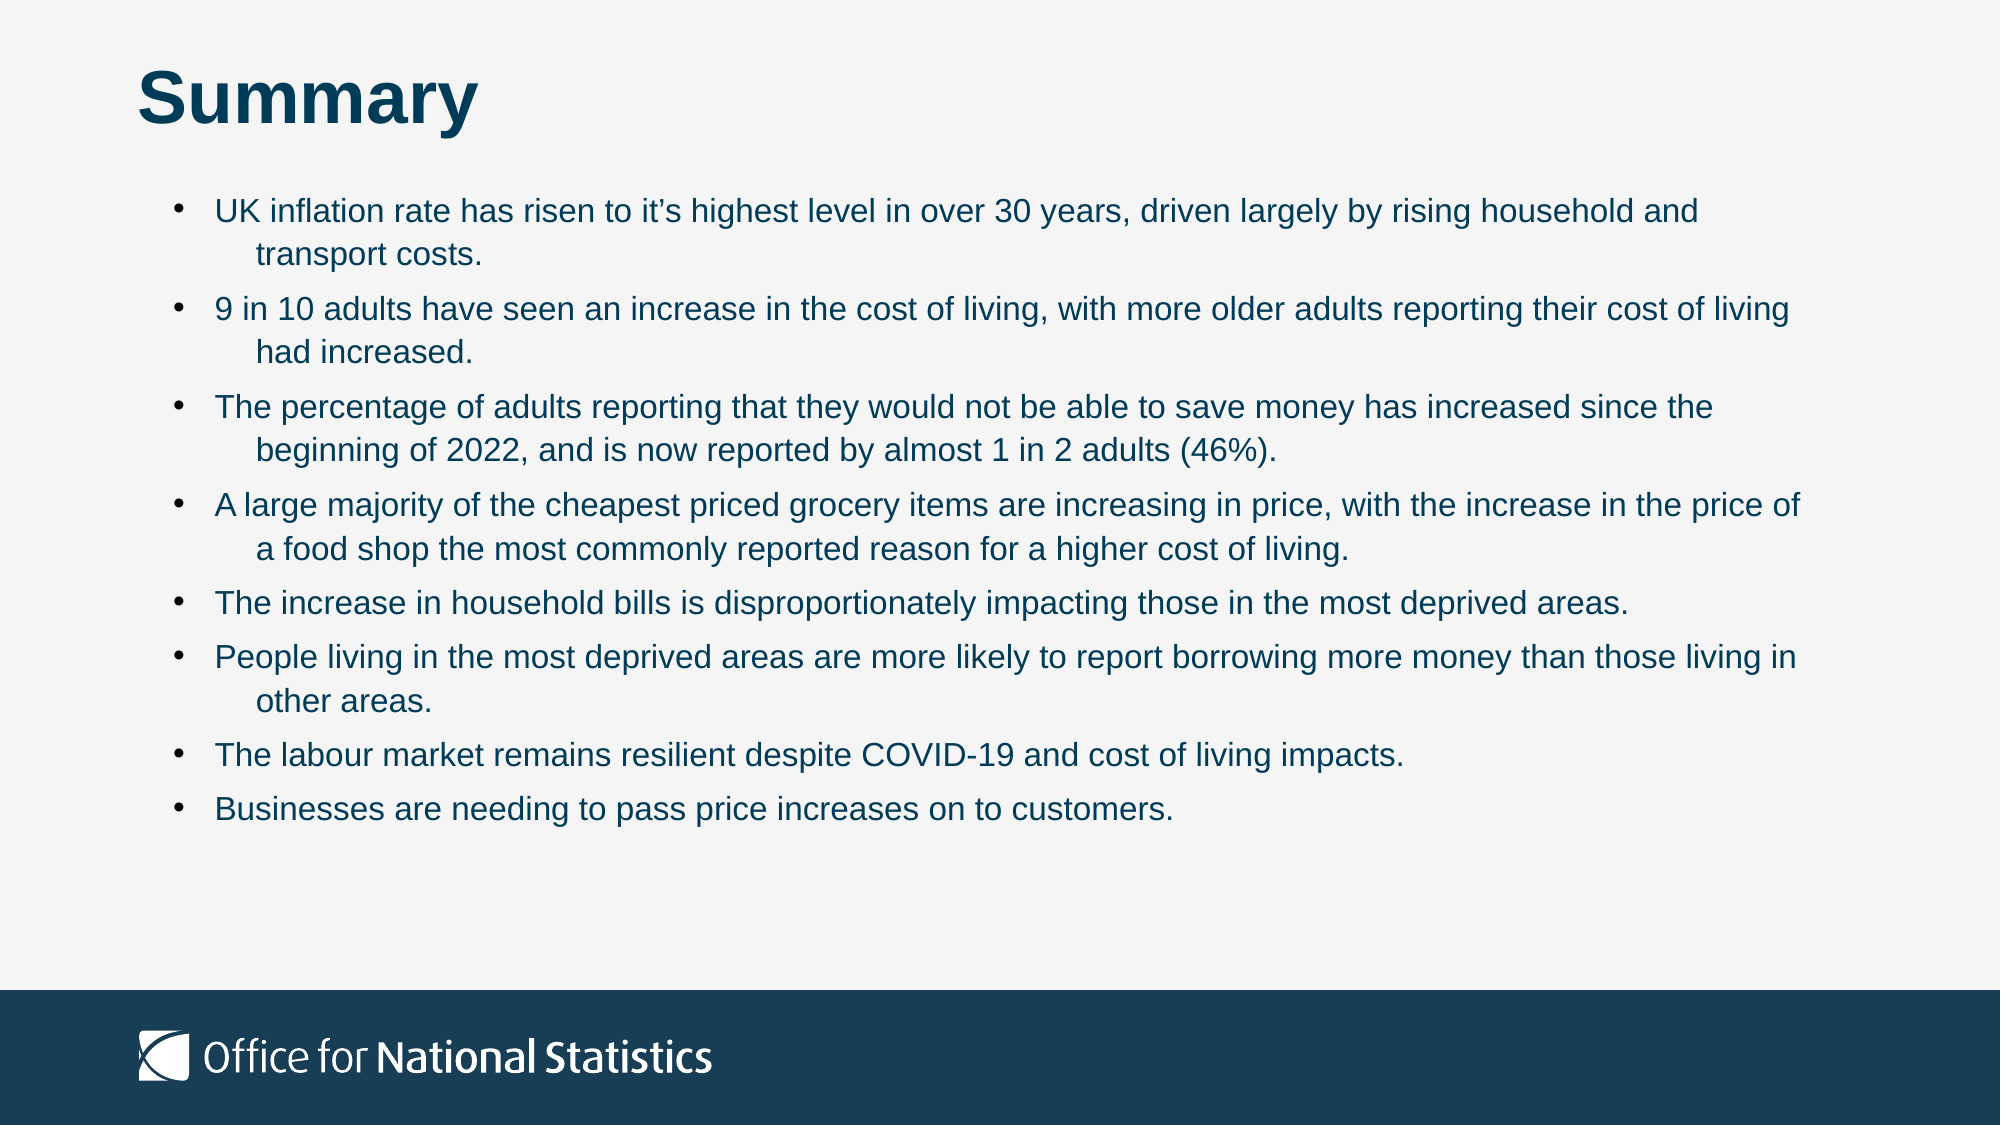

# Summary
UK inflation rate has risen to it’s highest level in over 30 years, driven largely by rising household and transport costs.
9 in 10 adults have seen an increase in the cost of living, with more older adults reporting their cost of living had increased.
The percentage of adults reporting that they would not be able to save money has increased since the beginning of 2022, and is now reported by almost 1 in 2 adults (46%).
A large majority of the cheapest priced grocery items are increasing in price, with the increase in the price of a food shop the most commonly reported reason for a higher cost of living.
The increase in household bills is disproportionately impacting those in the most deprived areas.
People living in the most deprived areas are more likely to report borrowing more money than those living in other areas.
The labour market remains resilient despite COVID-19 and cost of living impacts.
Businesses are needing to pass price increases on to customers.